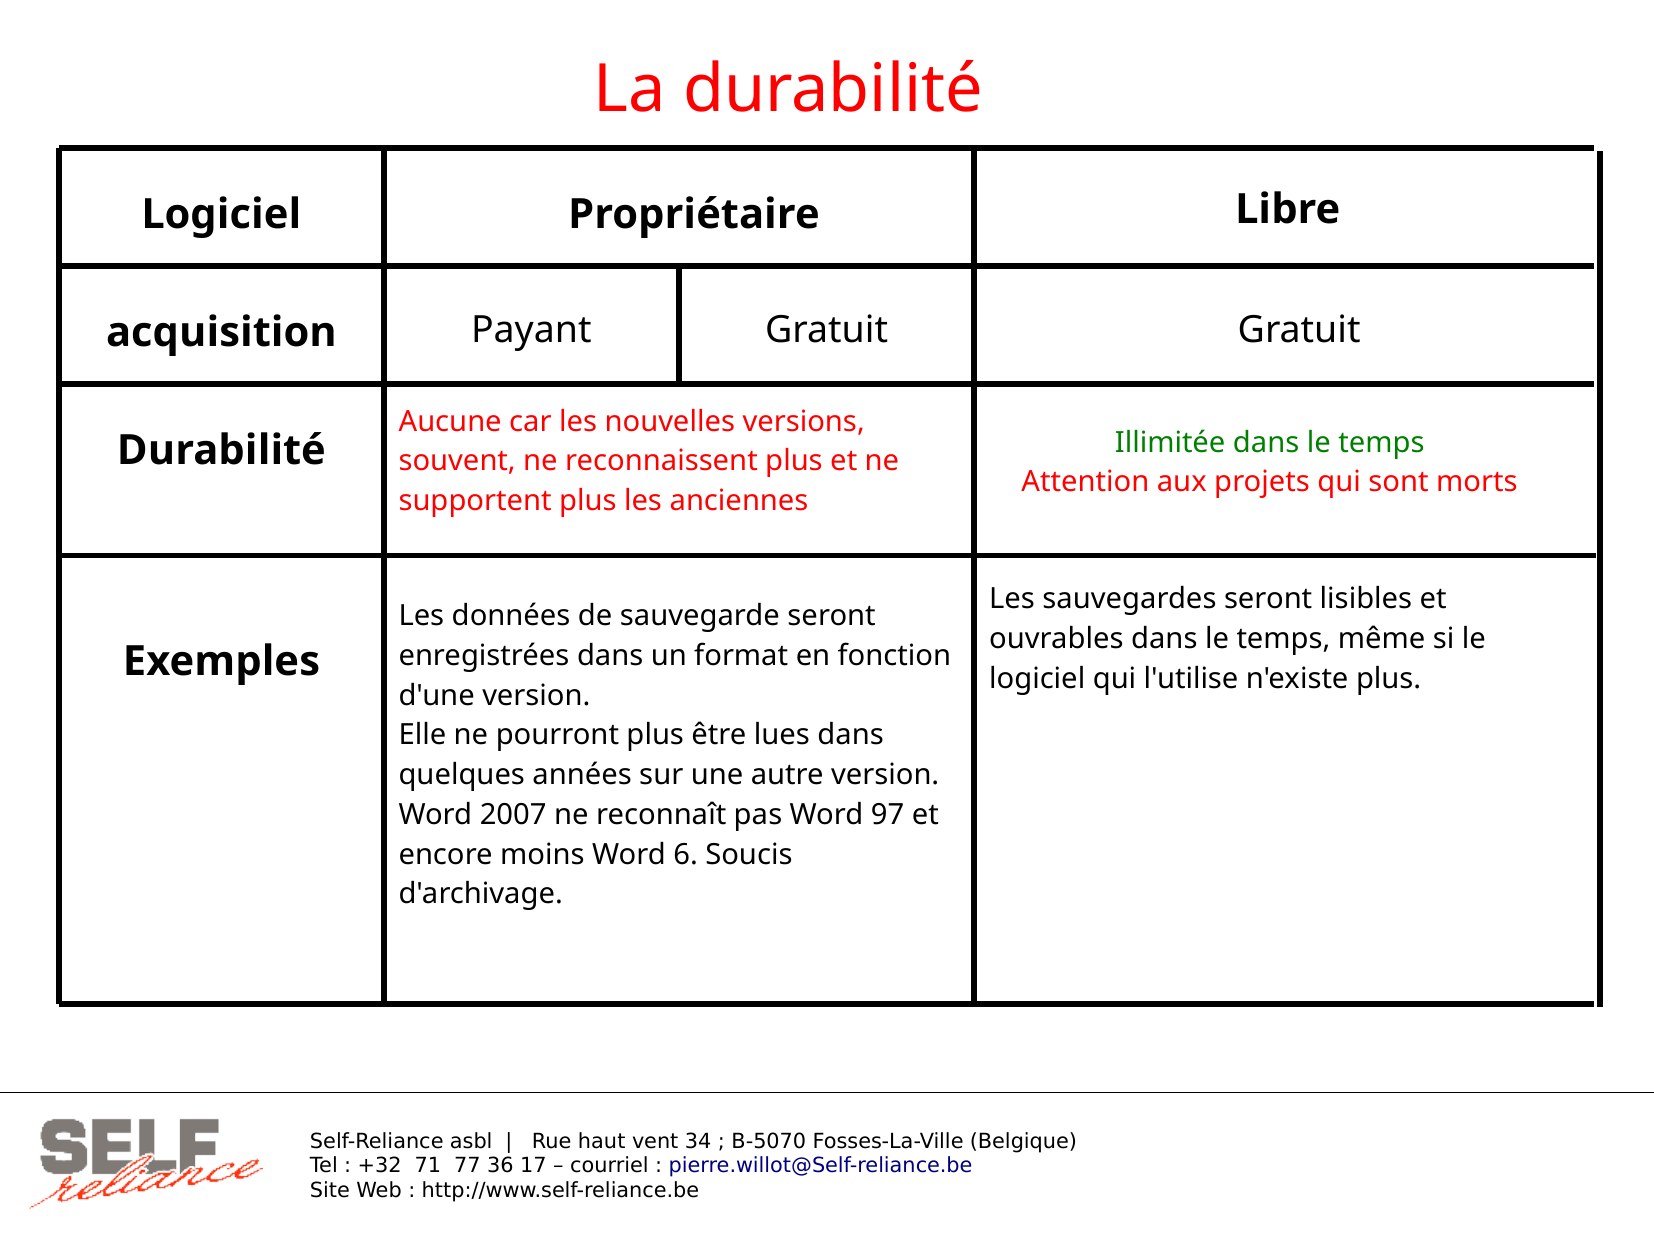

La durabilité
Libre
Logiciel
Propriétaire
acquisition
Payant
Gratuit
Gratuit
Aucune car les nouvelles versions, souvent, ne reconnaissent plus et ne supportent plus les anciennes
Durabilité
Illimitée dans le temps
Attention aux projets qui sont morts
Les sauvegardes seront lisibles et ouvrables dans le temps, même si le logiciel qui l'utilise n'existe plus.
Les données de sauvegarde seront enregistrées dans un format en fonction d'une version.
Elle ne pourront plus être lues dans quelques années sur une autre version.
Word 2007 ne reconnaît pas Word 97 et encore moins Word 6. Soucis d'archivage.
Exemples
Self-Reliance asbl | Rue haut vent 34 ; B-5070 Fosses-La-Ville (Belgique)
Tel : +32 71 77 36 17 – courriel : pierre.willot@Self-reliance.be
Site Web : http://www.self-reliance.be